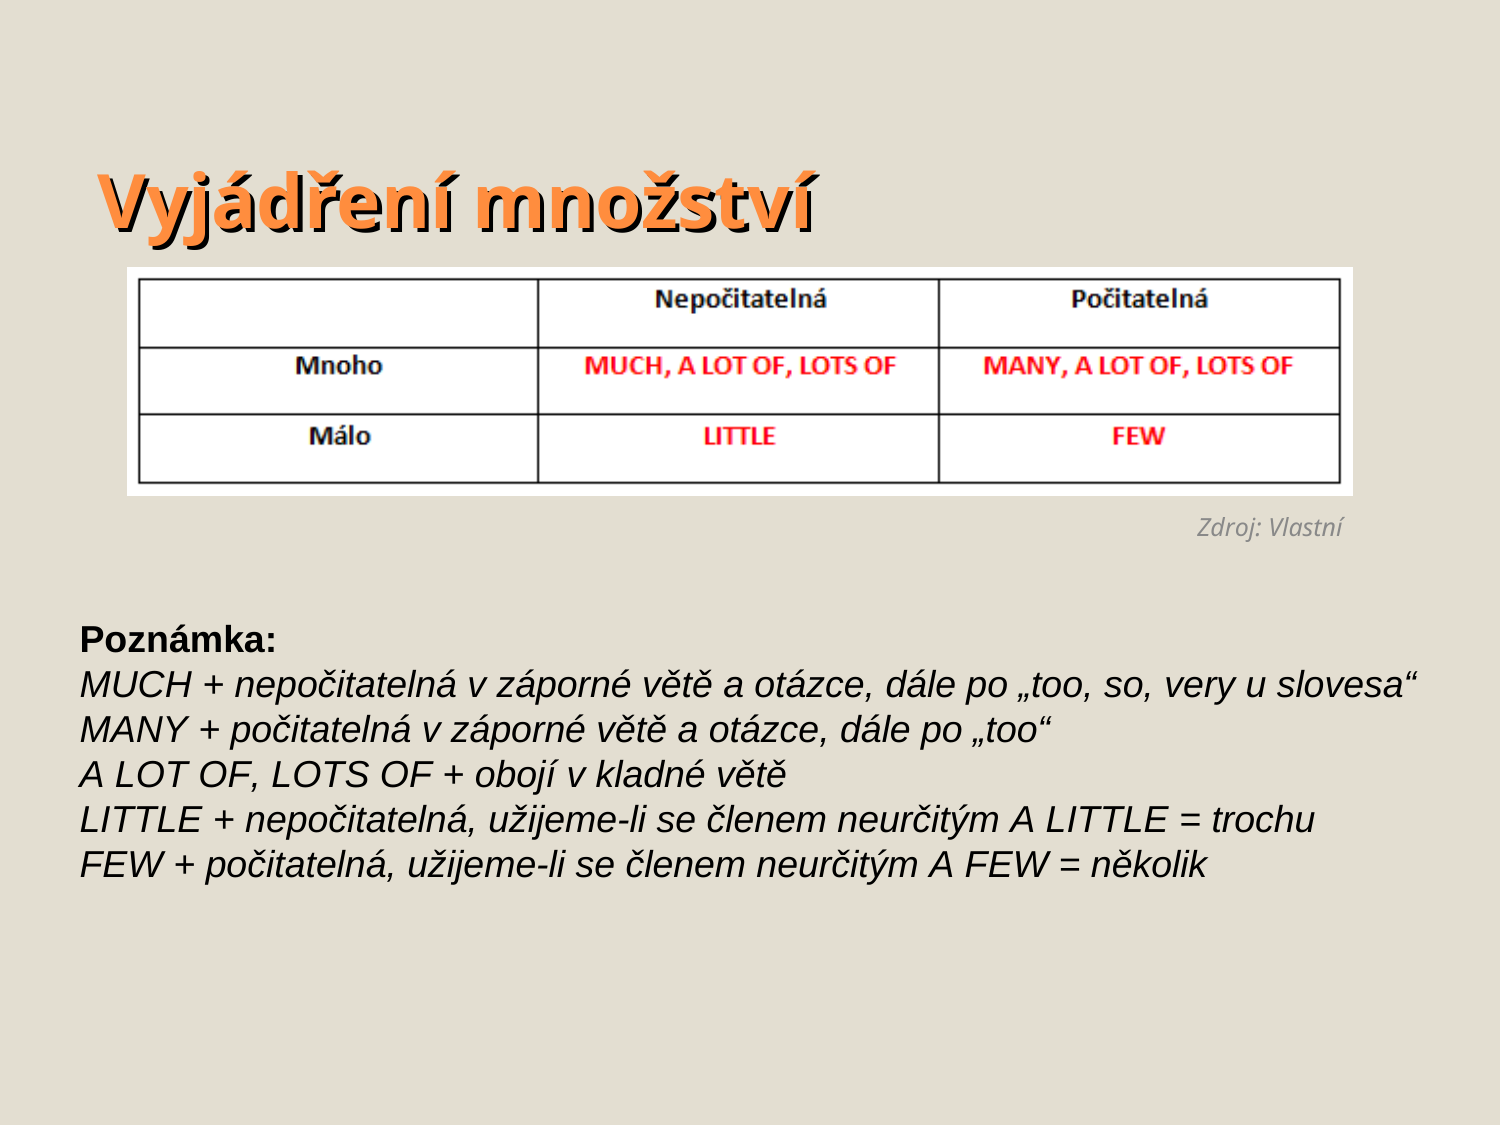

# Vyjádření množství
Zdroj: Vlastní
Poznámka:
MUCH + nepočitatelná v záporné větě a otázce, dále po „too, so, very u slovesa“
MANY + počitatelná v záporné větě a otázce, dále po „too“
A LOT OF, LOTS OF + obojí v kladné větě
LITTLE + nepočitatelná, užijeme-li se členem neurčitým A LITTLE = trochu
FEW + počitatelná, užijeme-li se členem neurčitým A FEW = několik